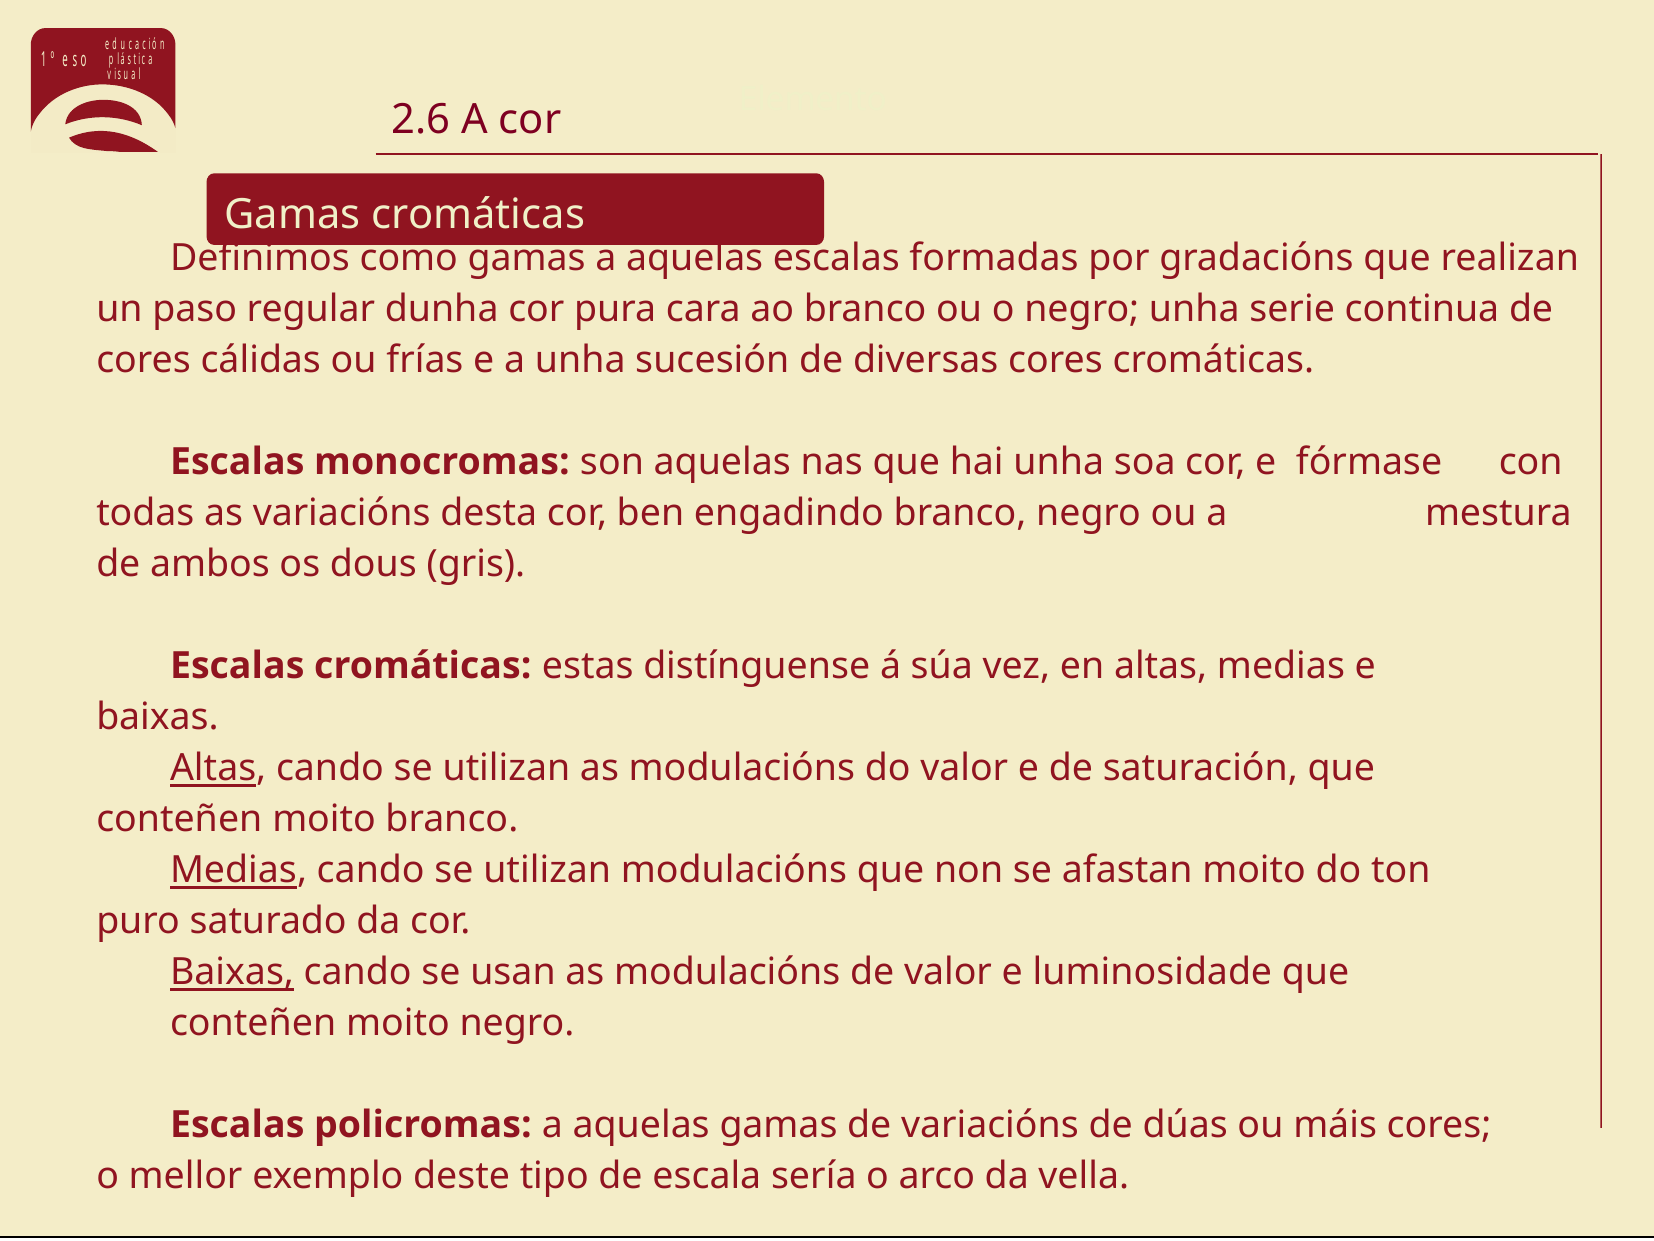

Elemento
2.6 A cor
Gamas cromáticas
	Definimos como gamas a aquelas escalas formadas por gradacións que realizan un paso regular dunha cor pura cara ao branco ou o negro; unha serie continua de cores cálidas ou frías e a unha sucesión de diversas cores cromáticas.
	Escalas monocromas: son aquelas nas que hai unha soa cor, e fórmase 	con todas as variacións desta cor, ben engadindo branco, negro ou a 			mestura de ambos os dous (gris).
	Escalas cromáticas: estas distínguense á súa vez, en altas, medias e 		baixas.
	Altas, cando se utilizan as modulacións do valor e de saturación, que 			conteñen moito branco.
	Medias, cando se utilizan modulacións que non se afastan moito do ton 		puro saturado da cor.
	Baixas, cando se usan as modulacións de valor e luminosidade que
	conteñen moito negro.
	Escalas policromas: a aquelas gamas de variacións de dúas ou máis cores; 	o mellor exemplo deste tipo de escala sería o arco da vella.
#